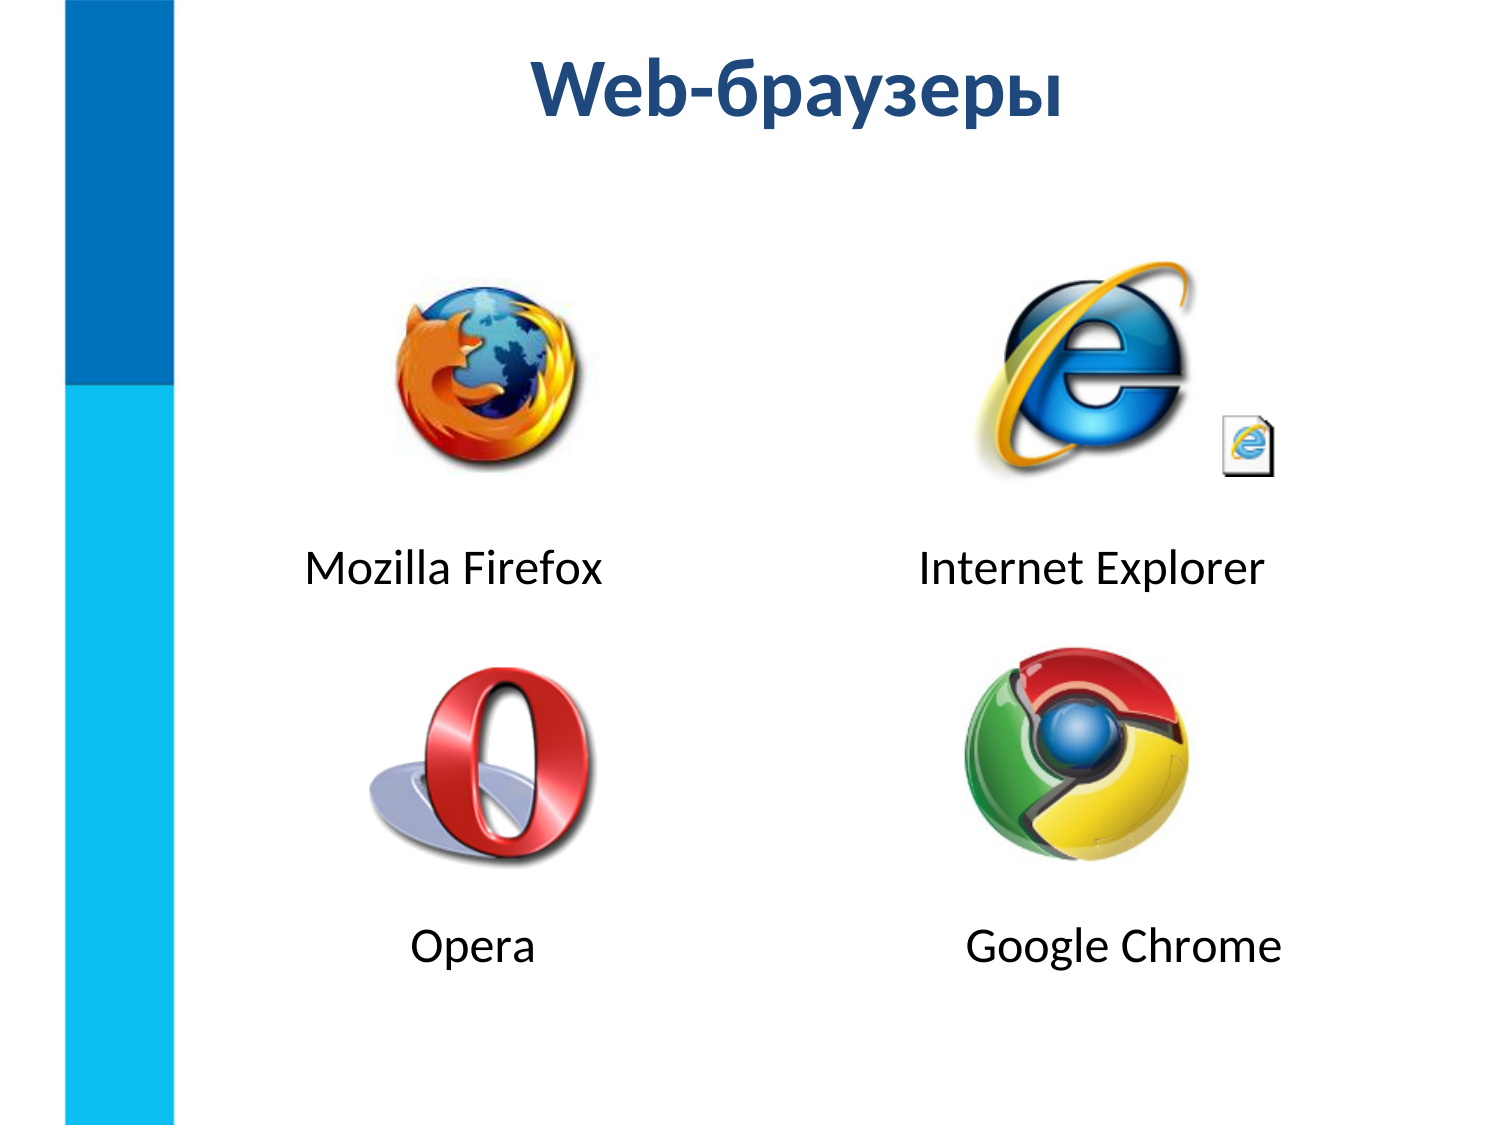

# Web-браузеры
Mozilla Firefox
Internet Explorer
Opera
Google Chrome